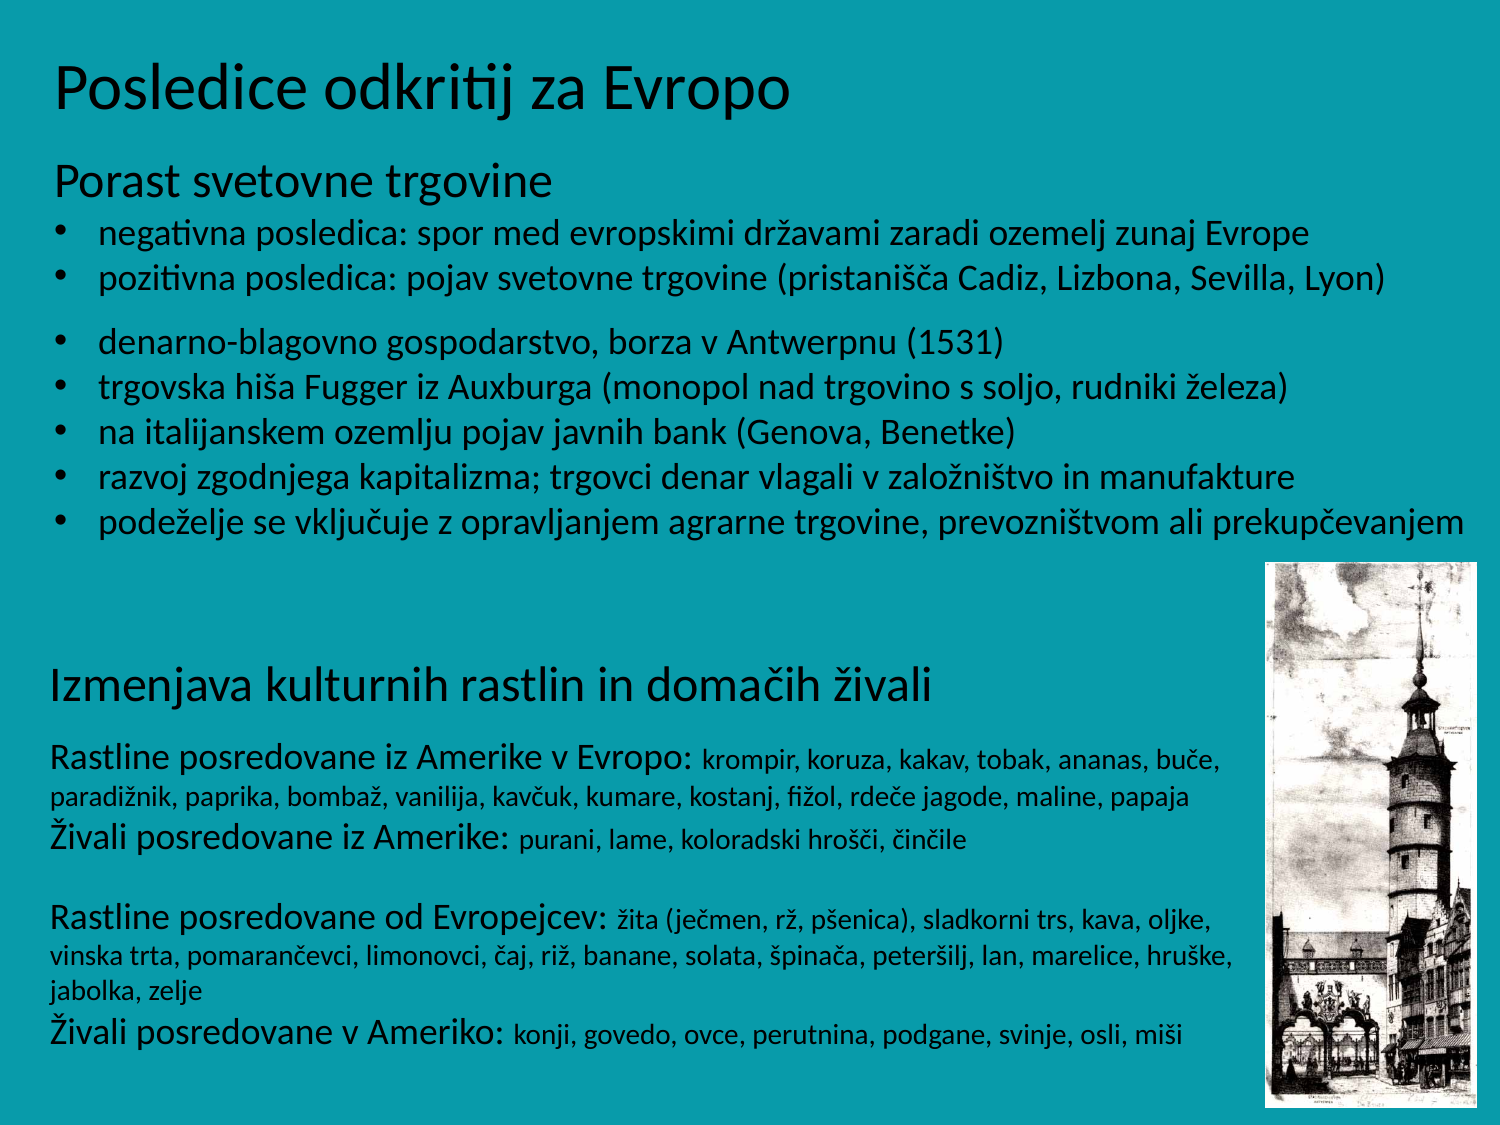

Posledice odkritij za Evropo
Porast svetovne trgovine
 negativna posledica: spor med evropskimi državami zaradi ozemelj zunaj Evrope
 pozitivna posledica: pojav svetovne trgovine (pristanišča Cadiz, Lizbona, Sevilla, Lyon)
 denarno-blagovno gospodarstvo, borza v Antwerpnu (1531)
 trgovska hiša Fugger iz Auxburga (monopol nad trgovino s soljo, rudniki železa)
 na italijanskem ozemlju pojav javnih bank (Genova, Benetke)
 razvoj zgodnjega kapitalizma; trgovci denar vlagali v založništvo in manufakture
 podeželje se vključuje z opravljanjem agrarne trgovine, prevozništvom ali prekupčevanjem
Izmenjava kulturnih rastlin in domačih živali
Rastline posredovane iz Amerike v Evropo: krompir, koruza, kakav, tobak, ananas, buče, paradižnik, paprika, bombaž, vanilija, kavčuk, kumare, kostanj, fižol, rdeče jagode, maline, papaja
Živali posredovane iz Amerike: purani, lame, koloradski hrošči, činčile
Rastline posredovane od Evropejcev: žita (ječmen, rž, pšenica), sladkorni trs, kava, oljke, vinska trta, pomarančevci, limonovci, čaj, riž, banane, solata, špinača, peteršilj, lan, marelice, hruške, jabolka, zelje
Živali posredovane v Ameriko: konji, govedo, ovce, perutnina, podgane, svinje, osli, miši